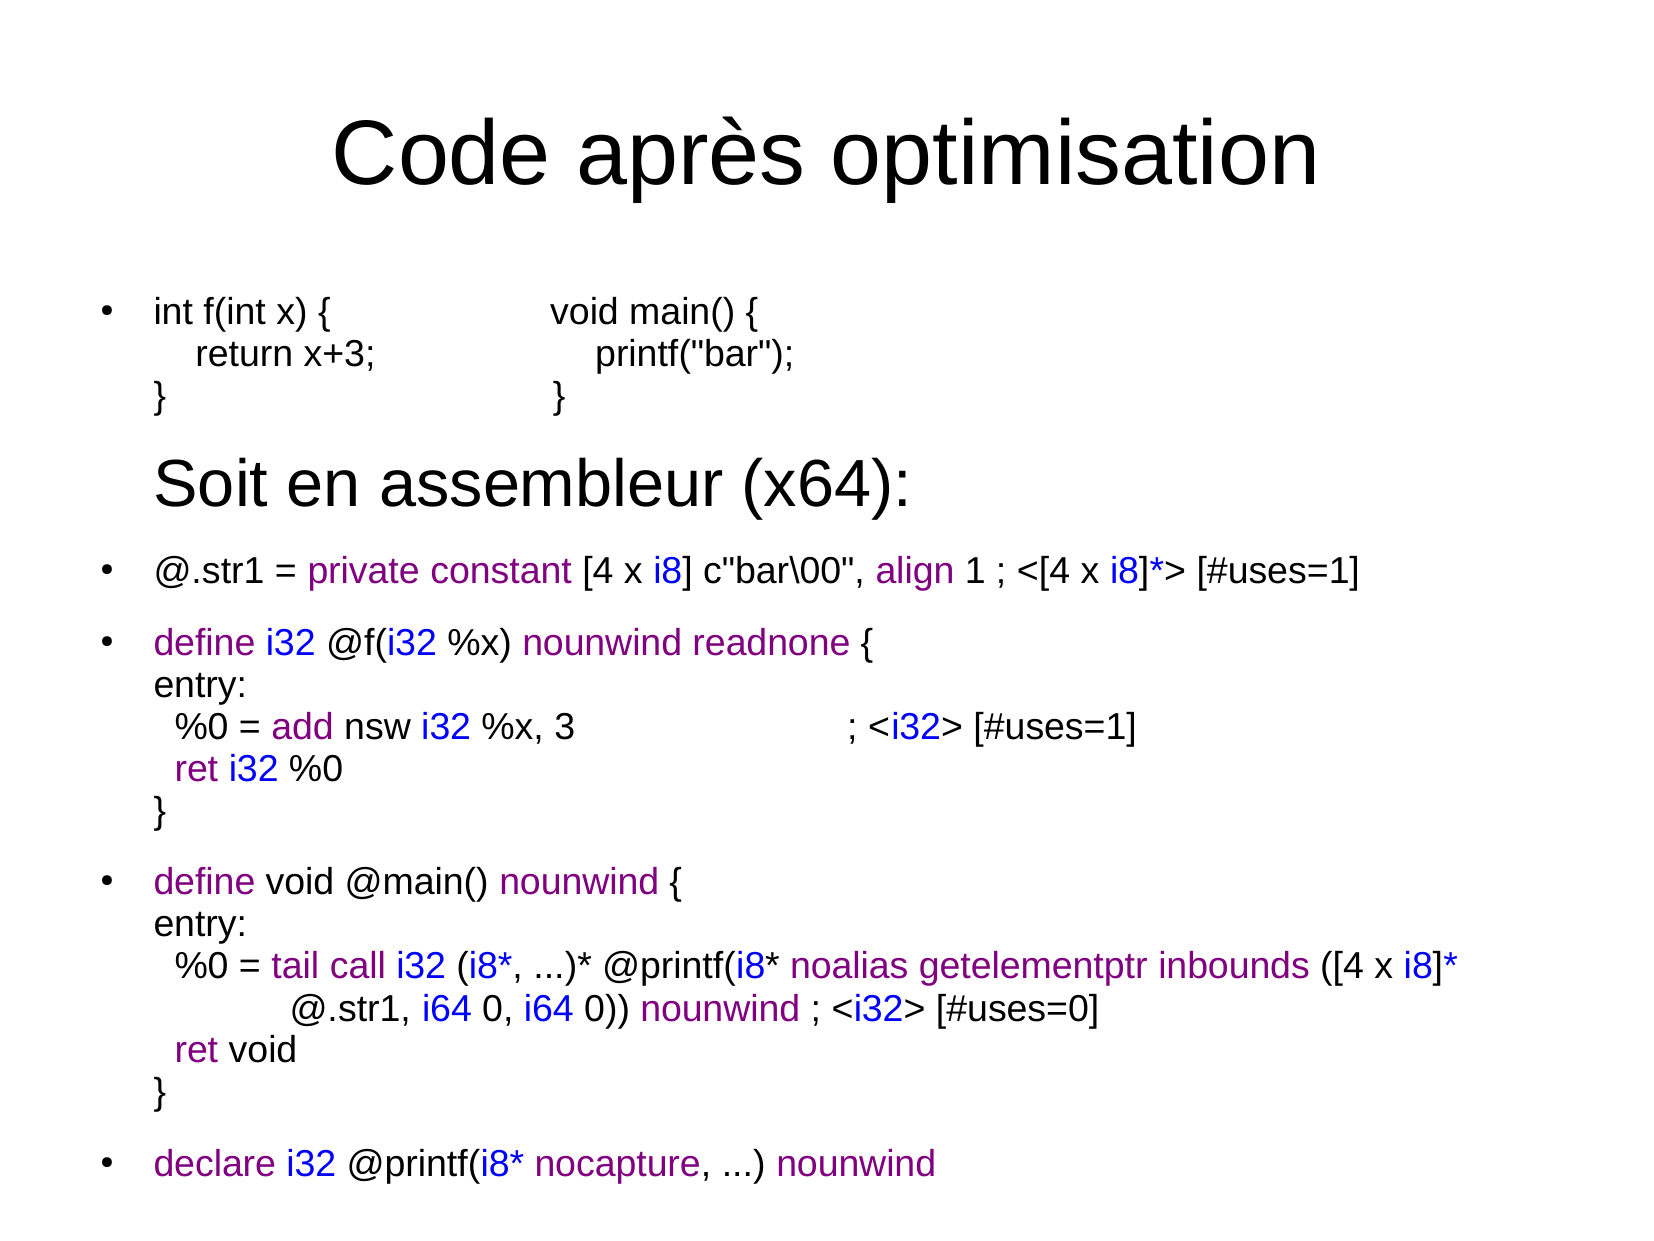

# Code après optimisation
int f(int x) { void main() {
 return x+3; printf("bar");
} }
Soit en assembleur (x64):
@.str1 = private constant [4 x i8] c"bar\00", align 1 ; <[4 x i8]*> [#uses=1]
define i32 @f(i32 %x) nounwind readnone {
entry:
 %0 = add nsw i32 %x, 3 ; <i32> [#uses=1]
 ret i32 %0
}
define void @main() nounwind {
entry:
 %0 = tail call i32 (i8*, ...)* @printf(i8* noalias getelementptr inbounds ([4 x i8]*
 @.str1, i64 0, i64 0)) nounwind ; <i32> [#uses=0]
 ret void
}
declare i32 @printf(i8* nocapture, ...) nounwind